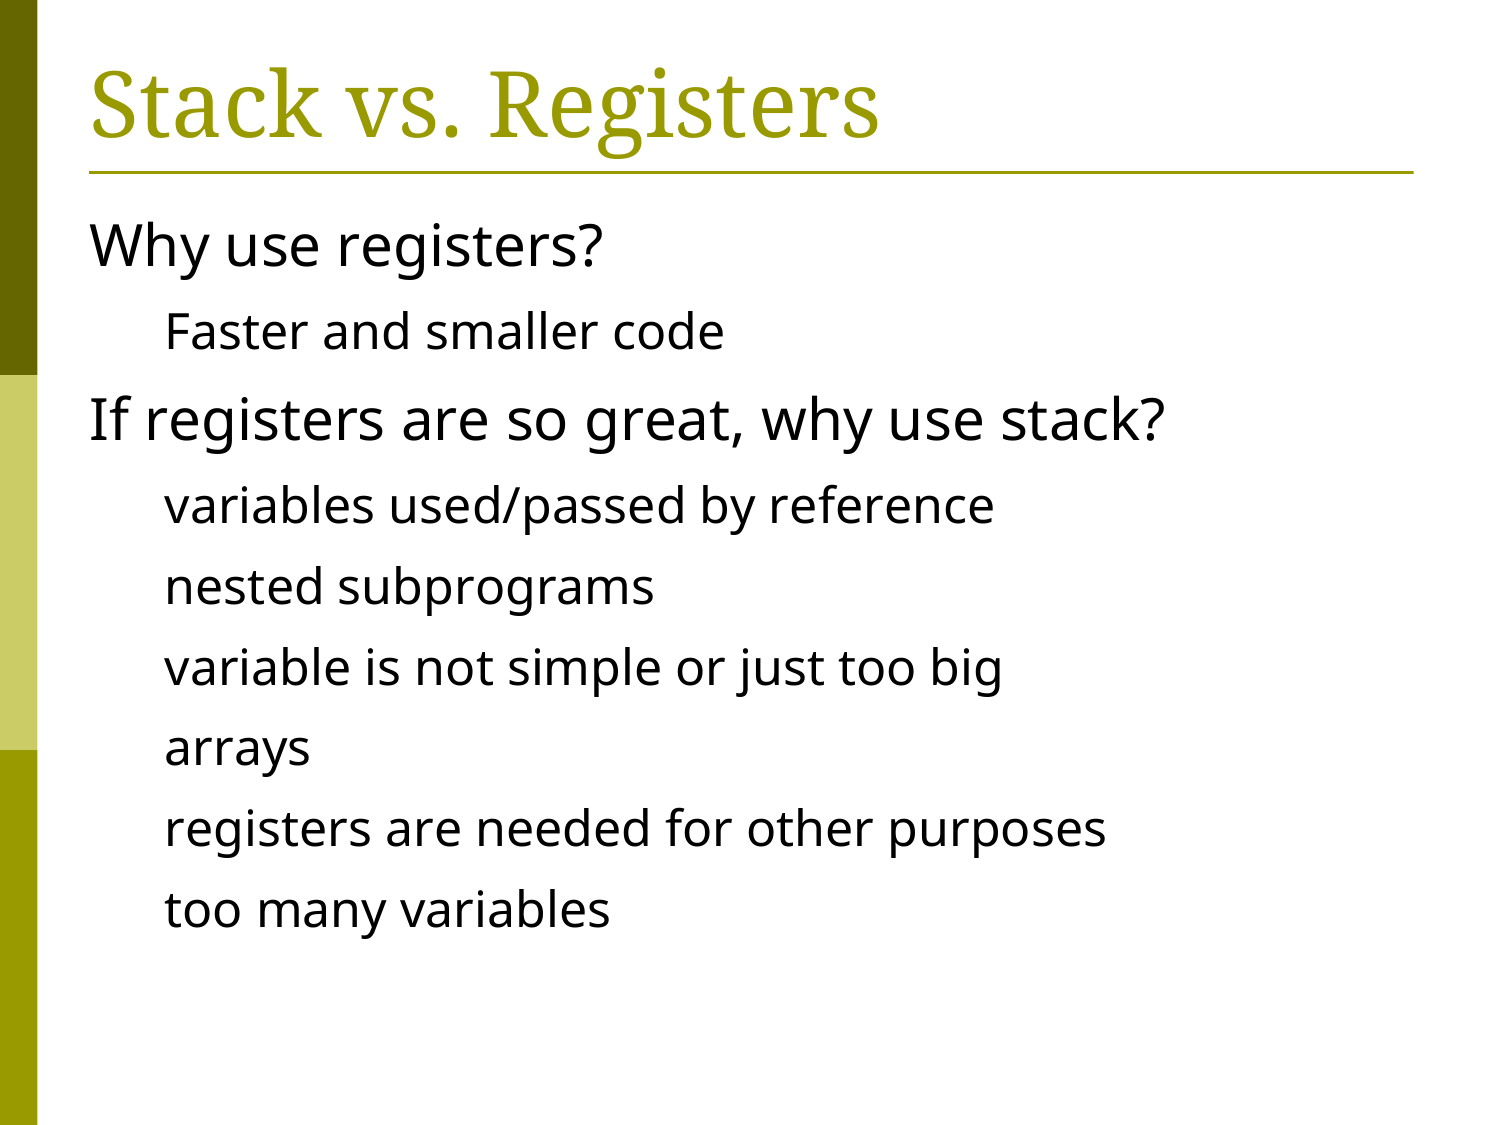

# Stack vs. Registers
Why use registers?
Faster and smaller code
If registers are so great, why use stack?
variables used/passed by reference
nested subprograms
variable is not simple or just too big
arrays
registers are needed for other purposes
too many variables